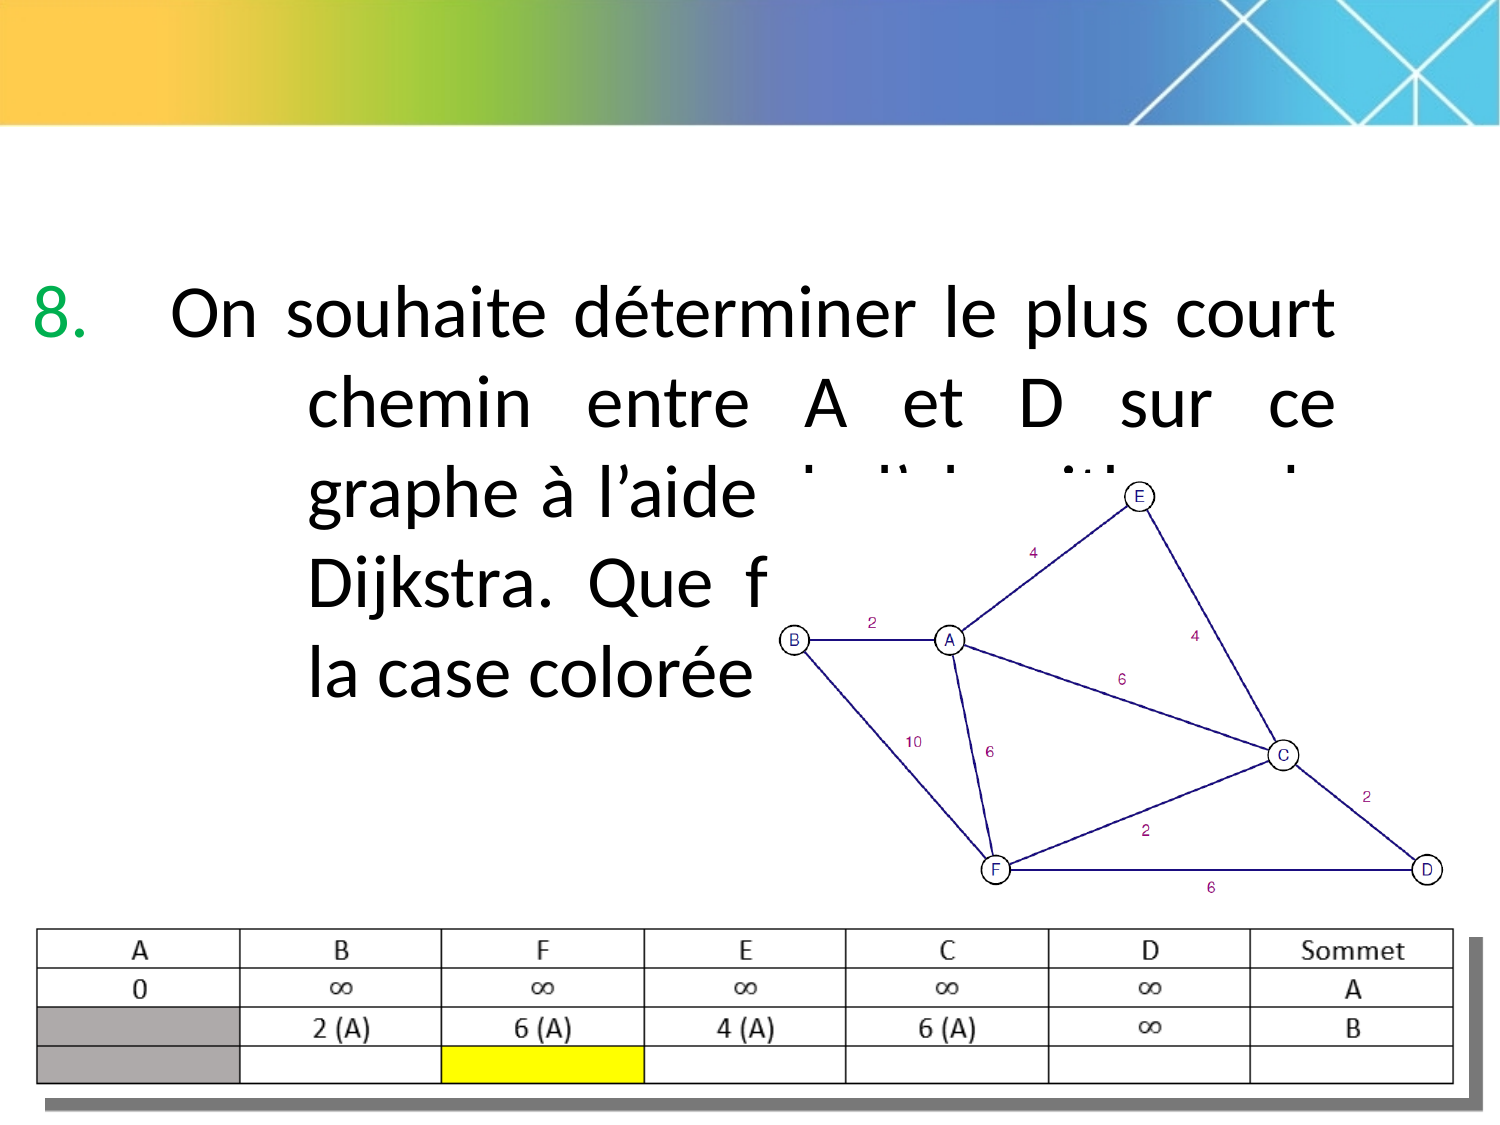

# On souhaite déterminer le plus court chemin entre A et D sur ce graphe à l’aide de l’algorithme de Dijkstra. Que faut-il mettre dans la case colorée en jaune ?